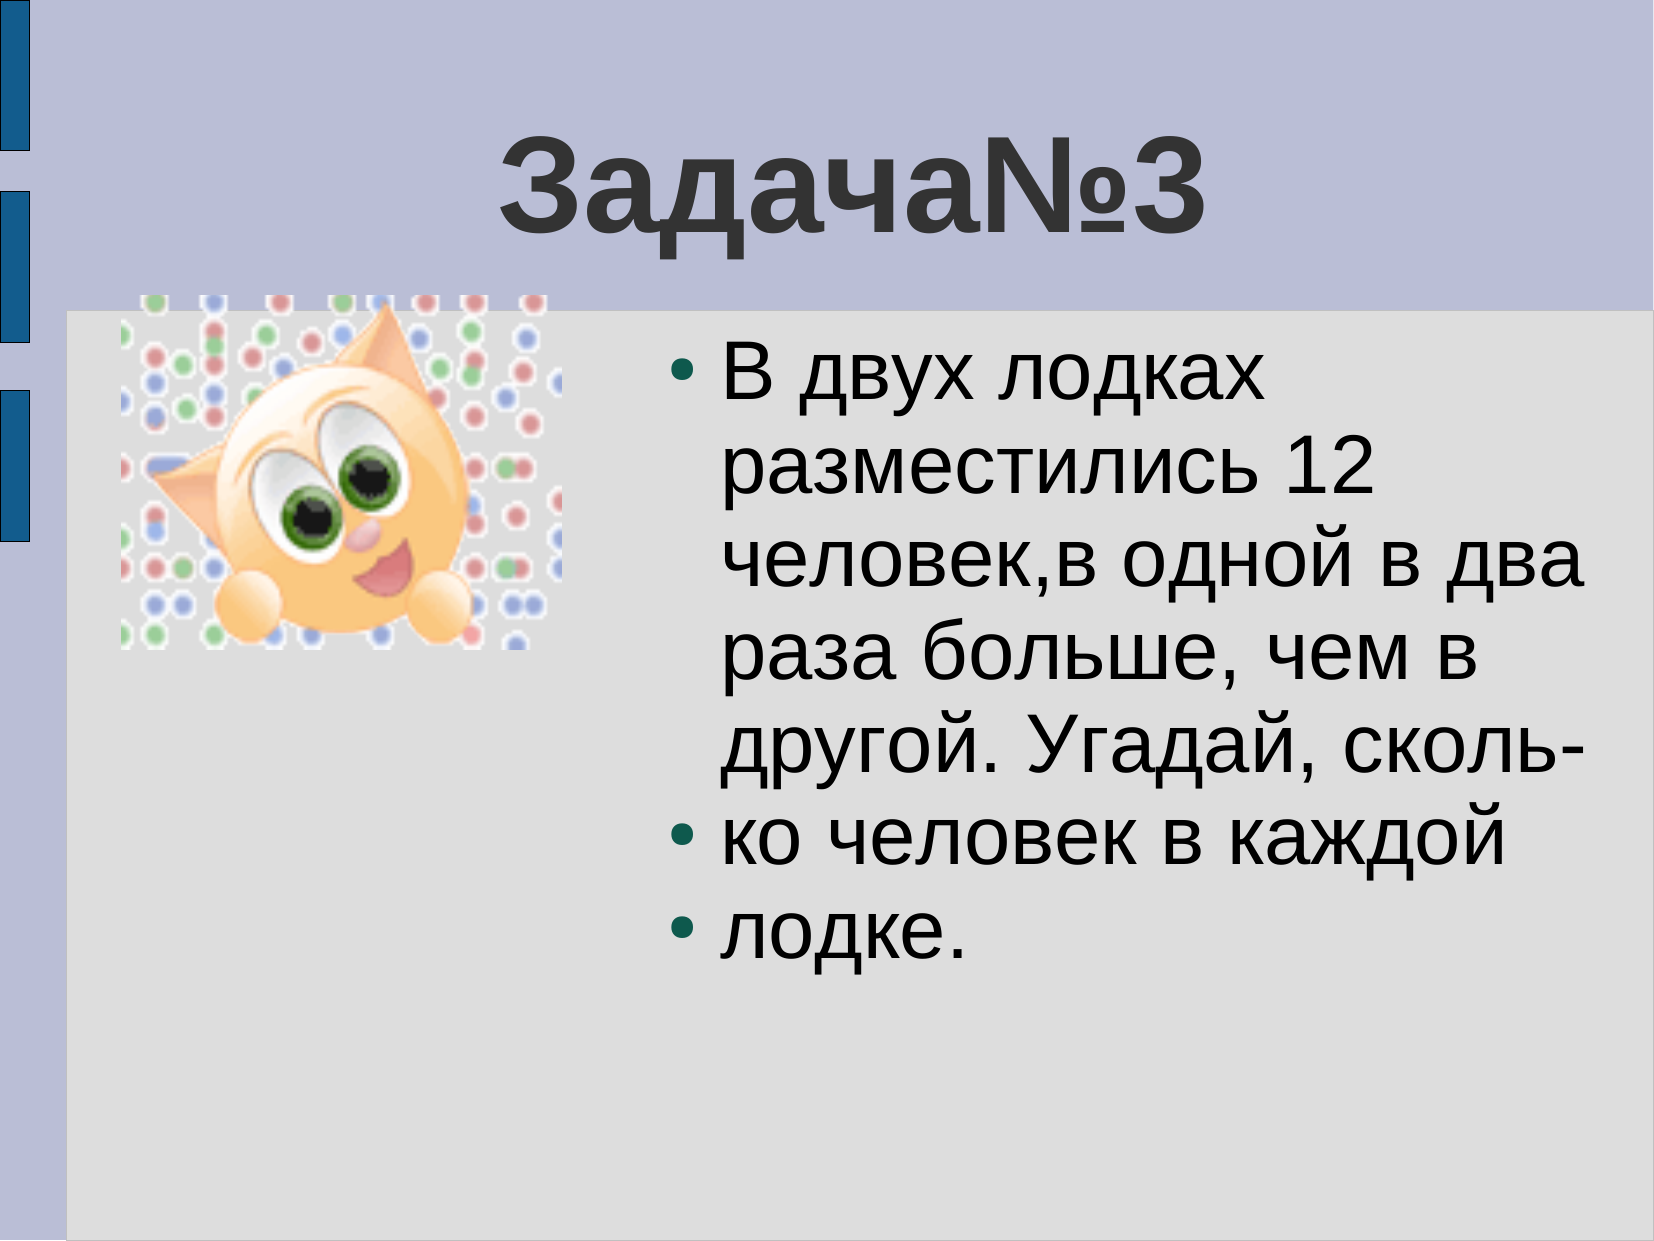

# Задача№3
В двух лодках разместились 12 человек,в одной в два раза больше, чем в другой. Угадай, сколь-
ко человек в каждой
лодке.